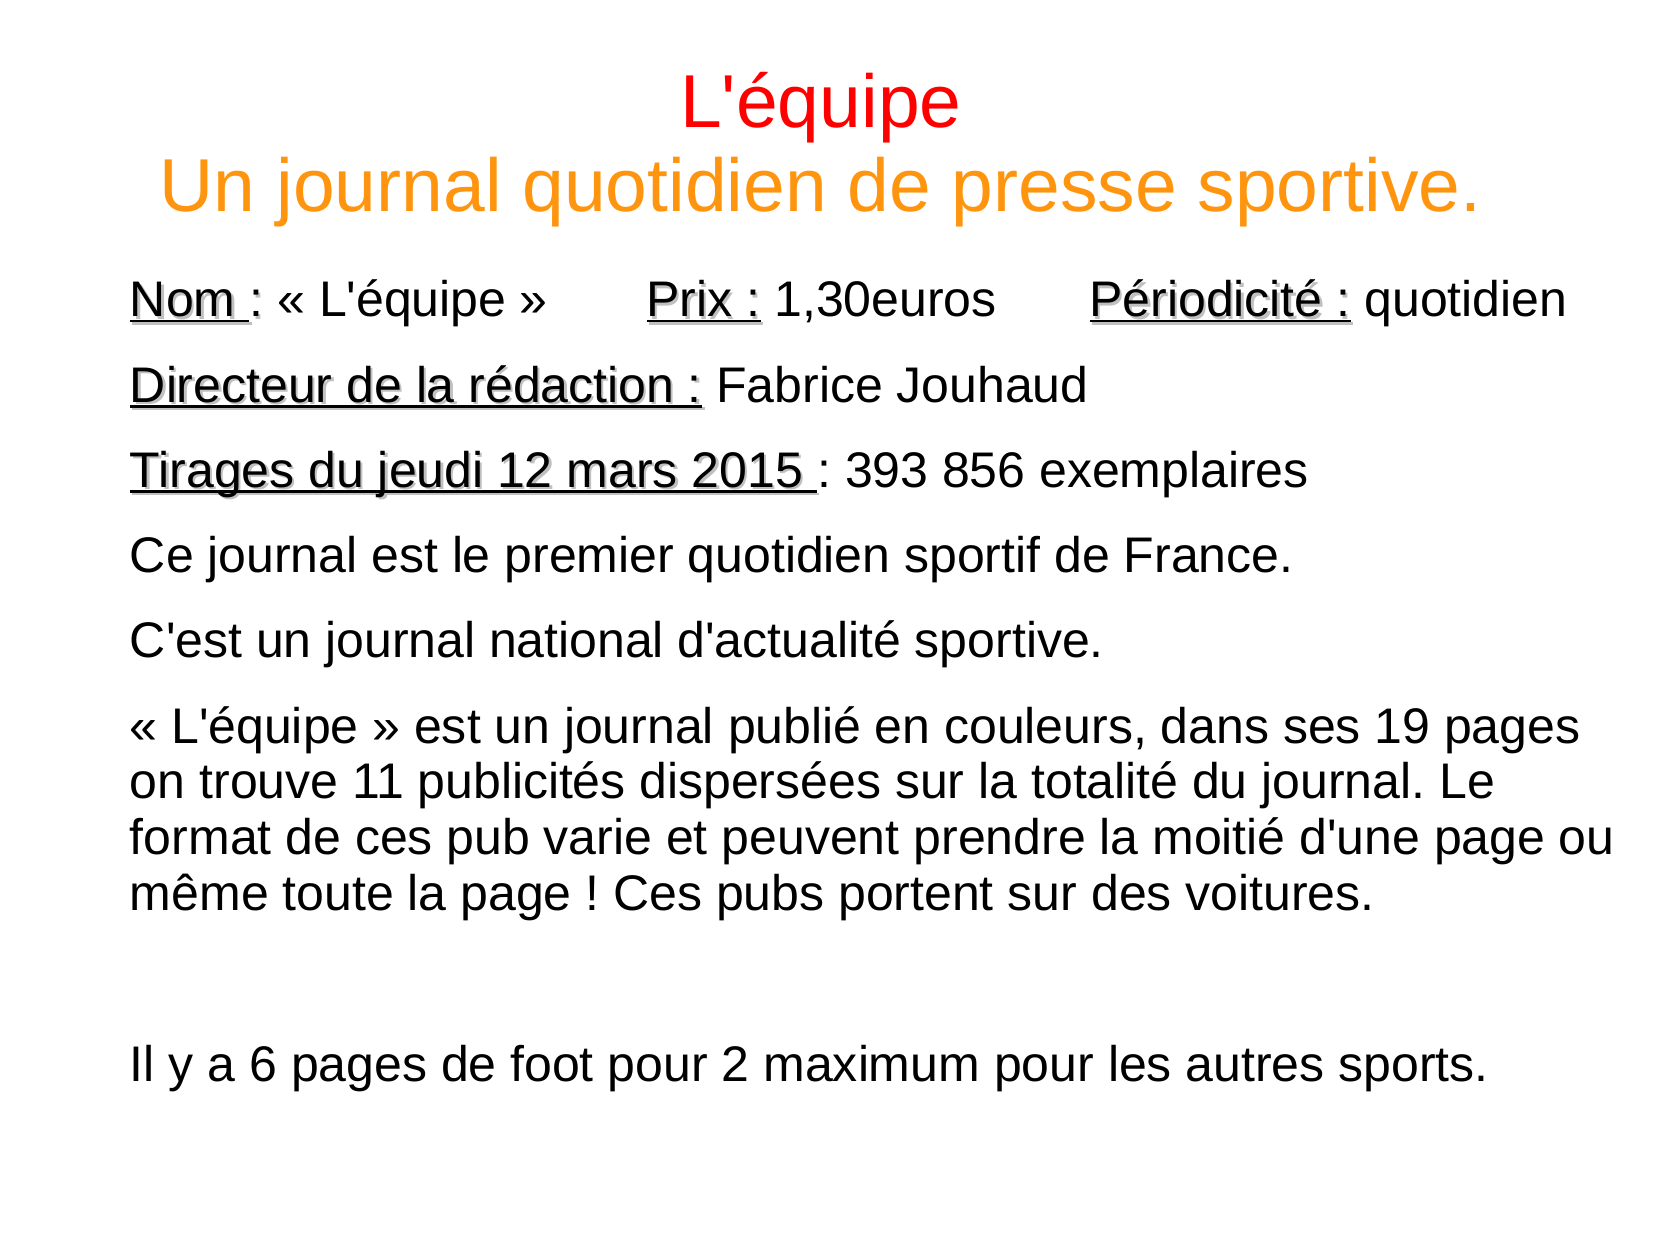

# L'équipe Un journal quotidien de presse sportive.
Nom : « L'équipe »		Prix : 1,30euros		Périodicité : quotidien
Directeur de la rédaction : Fabrice Jouhaud
Tirages du jeudi 12 mars 2015 : 393 856 exemplaires
Ce journal est le premier quotidien sportif de France.
C'est un journal national d'actualité sportive.
« L'équipe » est un journal publié en couleurs, dans ses 19 pages on trouve 11 publicités dispersées sur la totalité du journal. Le format de ces pub varie et peuvent prendre la moitié d'une page ou même toute la page ! Ces pubs portent sur des voitures.
Il y a 6 pages de foot pour 2 maximum pour les autres sports.